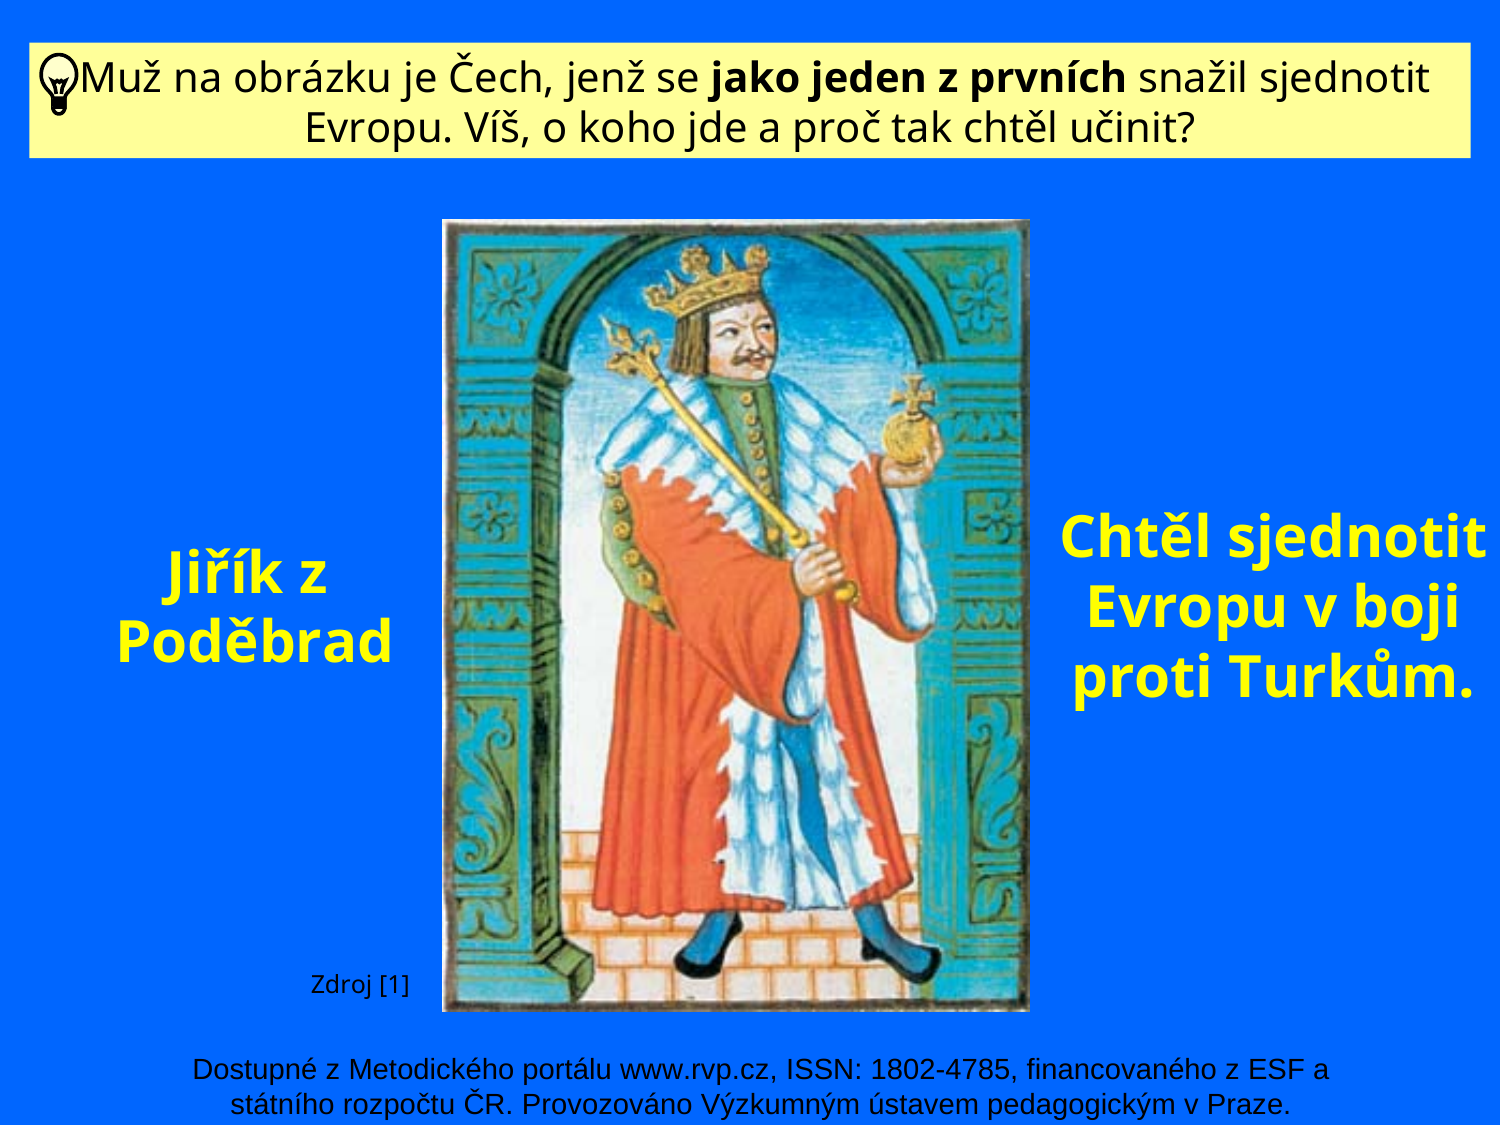

Muž na obrázku je Čech, jenž se jako jeden z prvních snažil sjednotit Evropu. Víš, o koho jde a proč tak chtěl učinit?
Chtěl sjednotit
Evropu v boji
proti Turkům.
Jiřík z
Poděbrad
Zdroj [1]
Dostupné z Metodického portálu www.rvp.cz, ISSN: 1802-4785, financovaného z ESF a státního rozpočtu ČR. Provozováno Výzkumným ústavem pedagogickým v Praze.